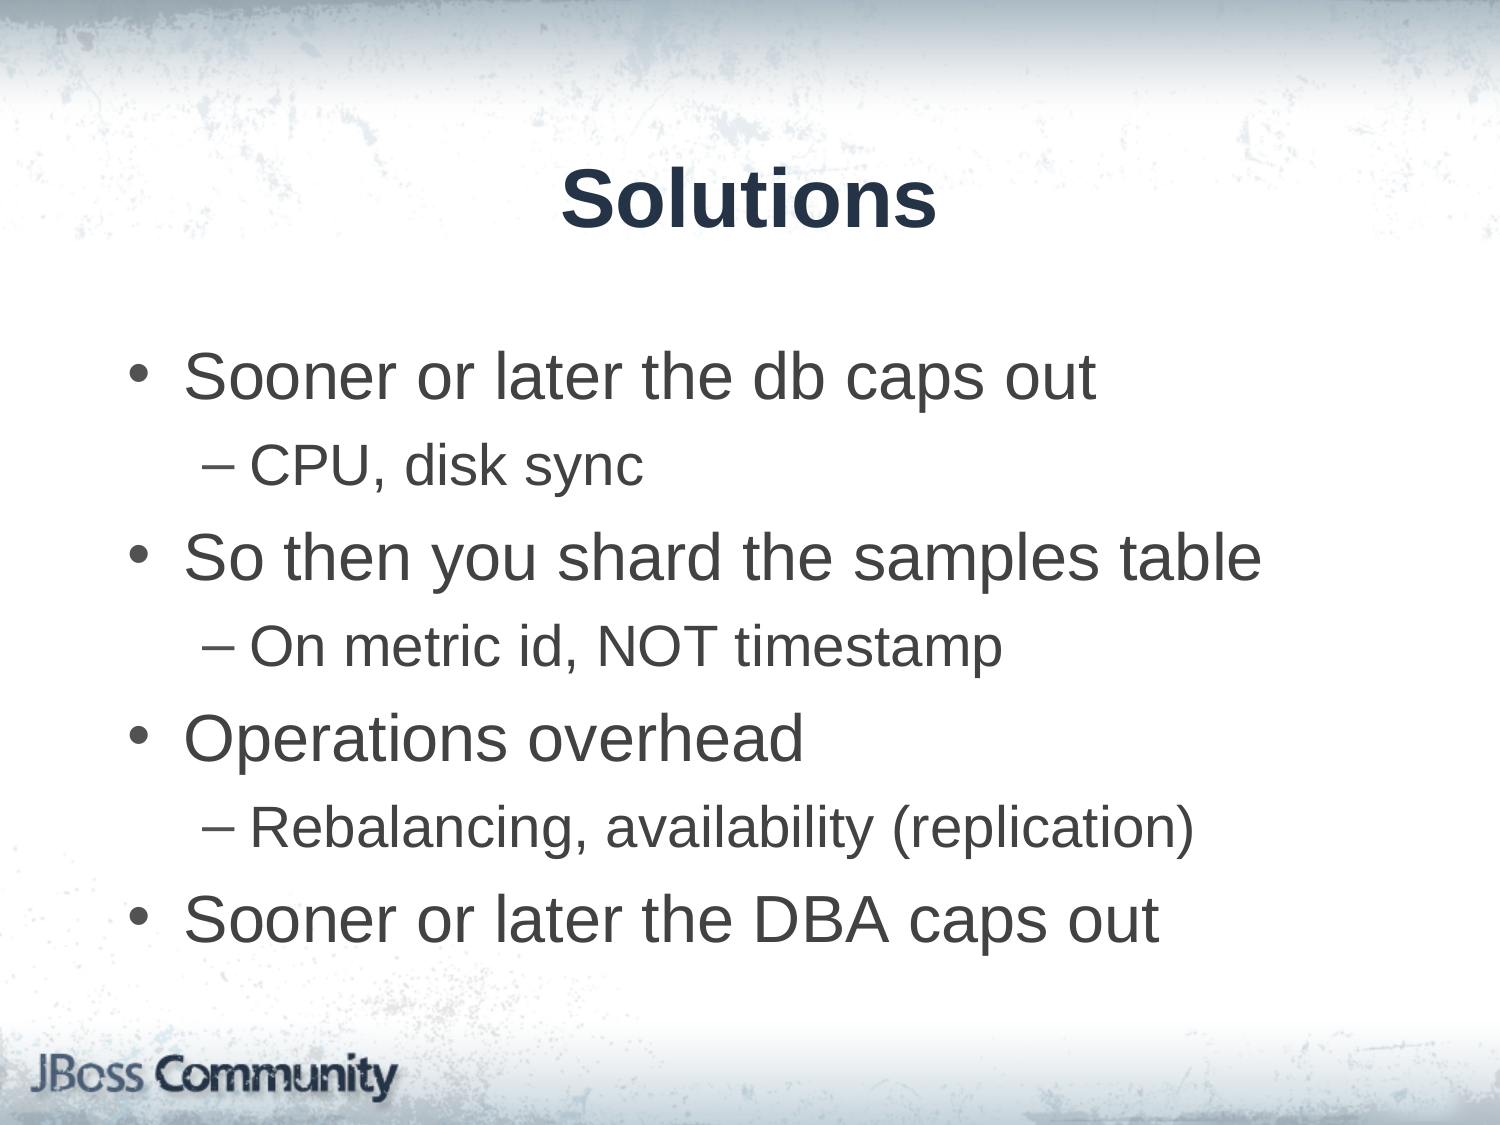

# Solutions
Sooner or later the db caps out
CPU, disk sync
So then you shard the samples table
On metric id, NOT timestamp
Operations overhead
Rebalancing, availability (replication)
Sooner or later the DBA caps out